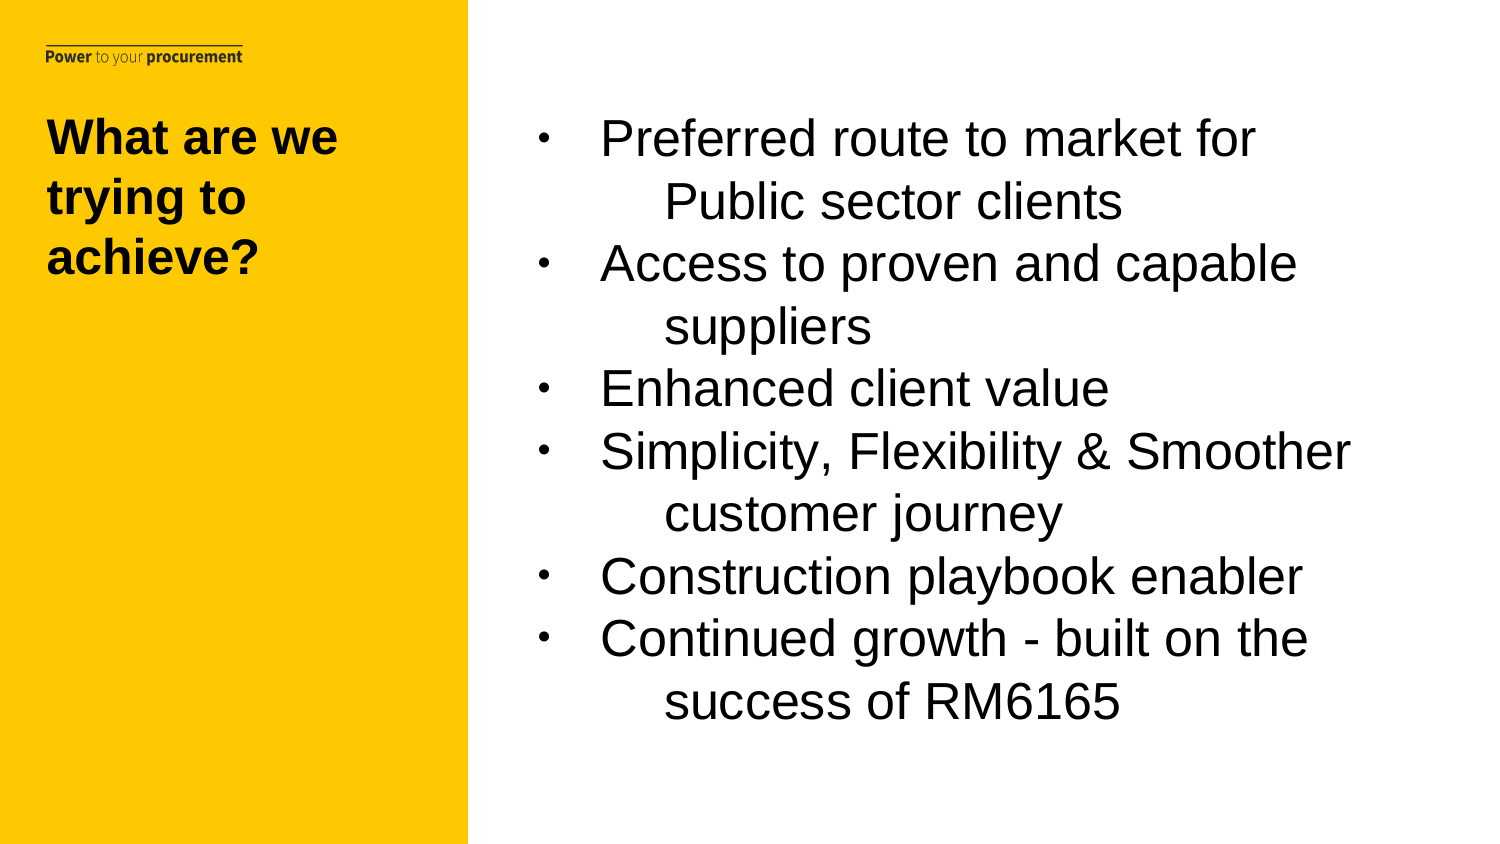

What are we trying to achieve?
# Preferred route to market for Public sector clients
Access to proven and capable suppliers
Enhanced client value
Simplicity, Flexibility & Smoother customer journey
Construction playbook enabler
Continued growth - built on the success of RM6165